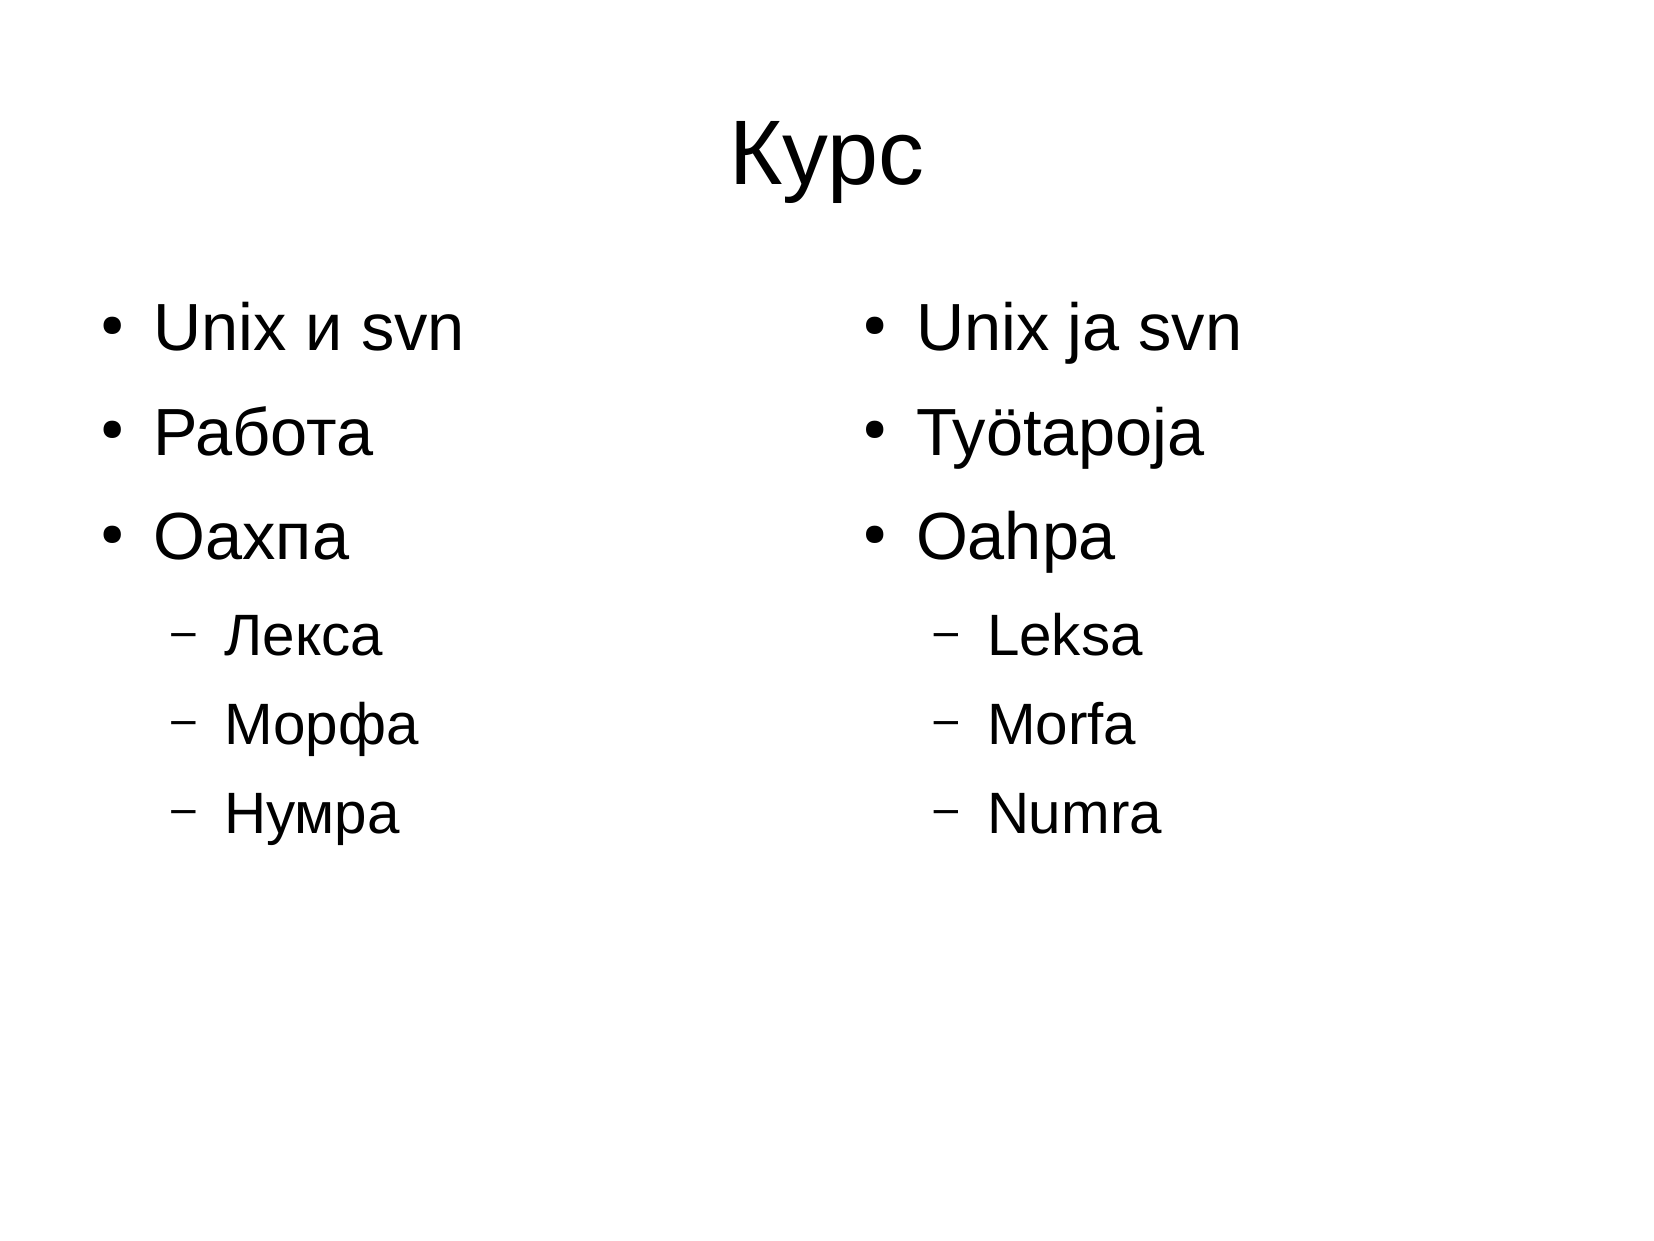

# Курс
Unix и svn
Работа
Оахпа
Лекса
Морфа
Нумра
Unix ja svn
Työtapoja
Oahpa
Leksa
Morfa
Numra